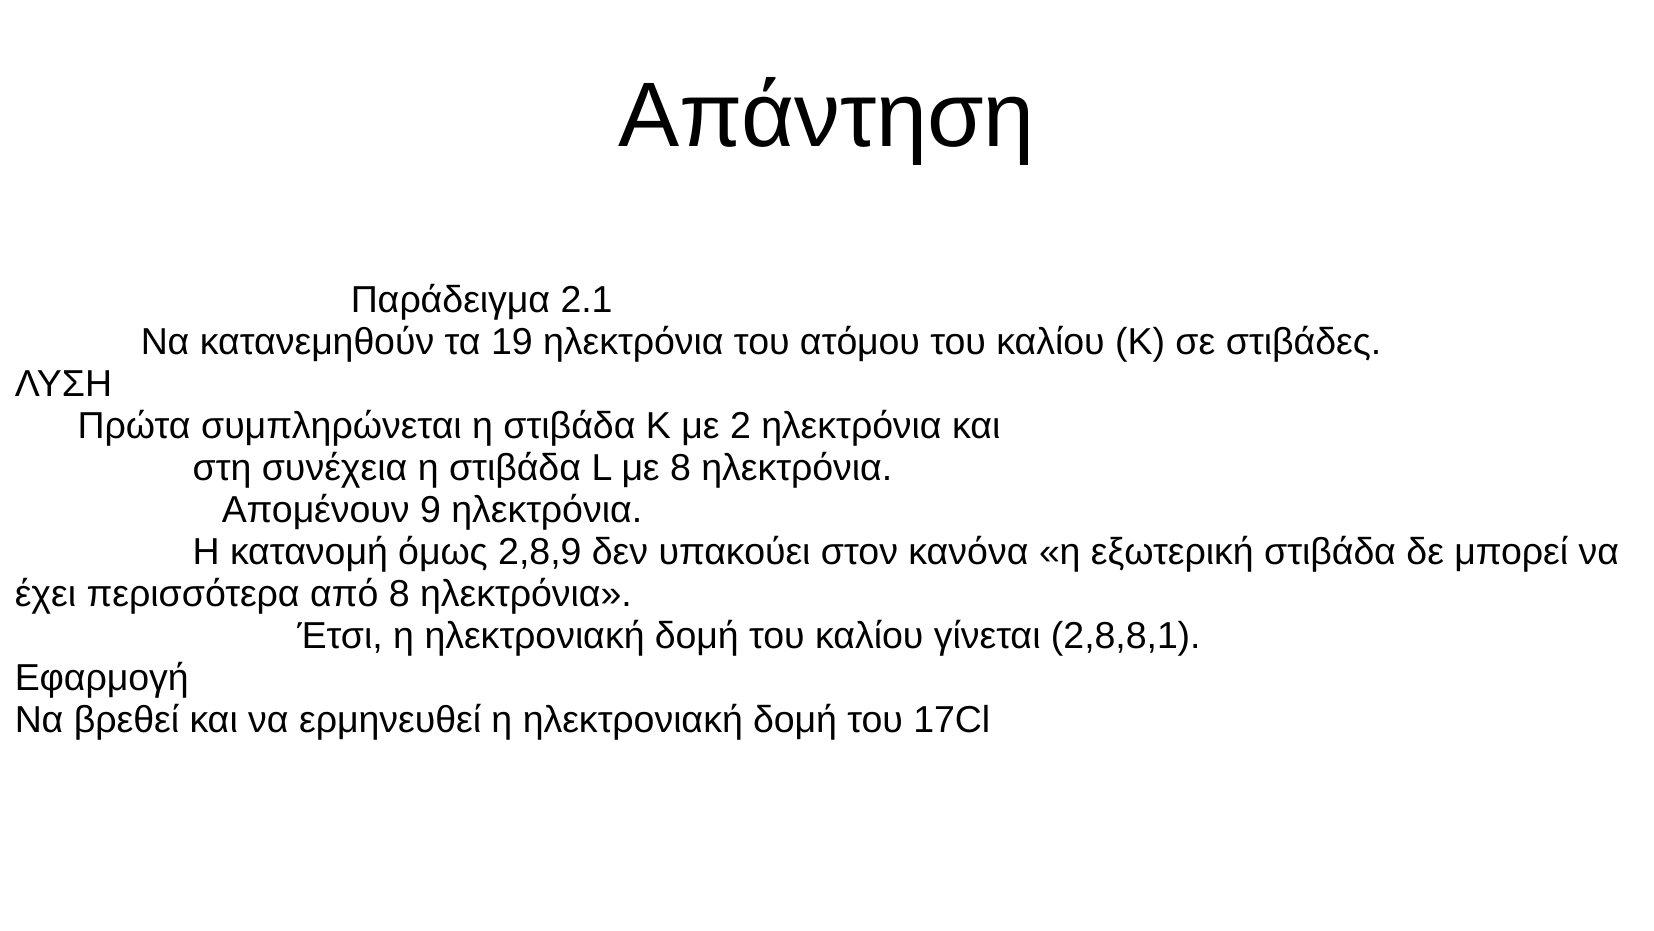

# Απάντηση
 Παράδειγμα 2.1
 Να κατανεμηθούν τα 19 ηλεκτρόνια του ατόμου του καλίου (Κ) σε στιβάδες.
ΛΥΣΗ
 Πρώτα συμπληρώνεται η στιβάδα Κ με 2 ηλεκτρόνια και στη συνέχεια η στιβάδα L με 8 ηλεκτρόνια. Απομένουν 9 ηλεκτρόνια. Η κατανομή όμως 2,8,9 δεν υπακούει στον κανόνα «η εξωτερική στιβάδα δε μπορεί να έχει περισσότερα από 8 ηλεκτρόνια». Έτσι, η ηλεκτρονιακή δομή του καλίου γίνεται (2,8,8,1).
Εφαρμογή
Να βρεθεί και να ερμηνευθεί η ηλεκτρονιακή δομή του 17Cl